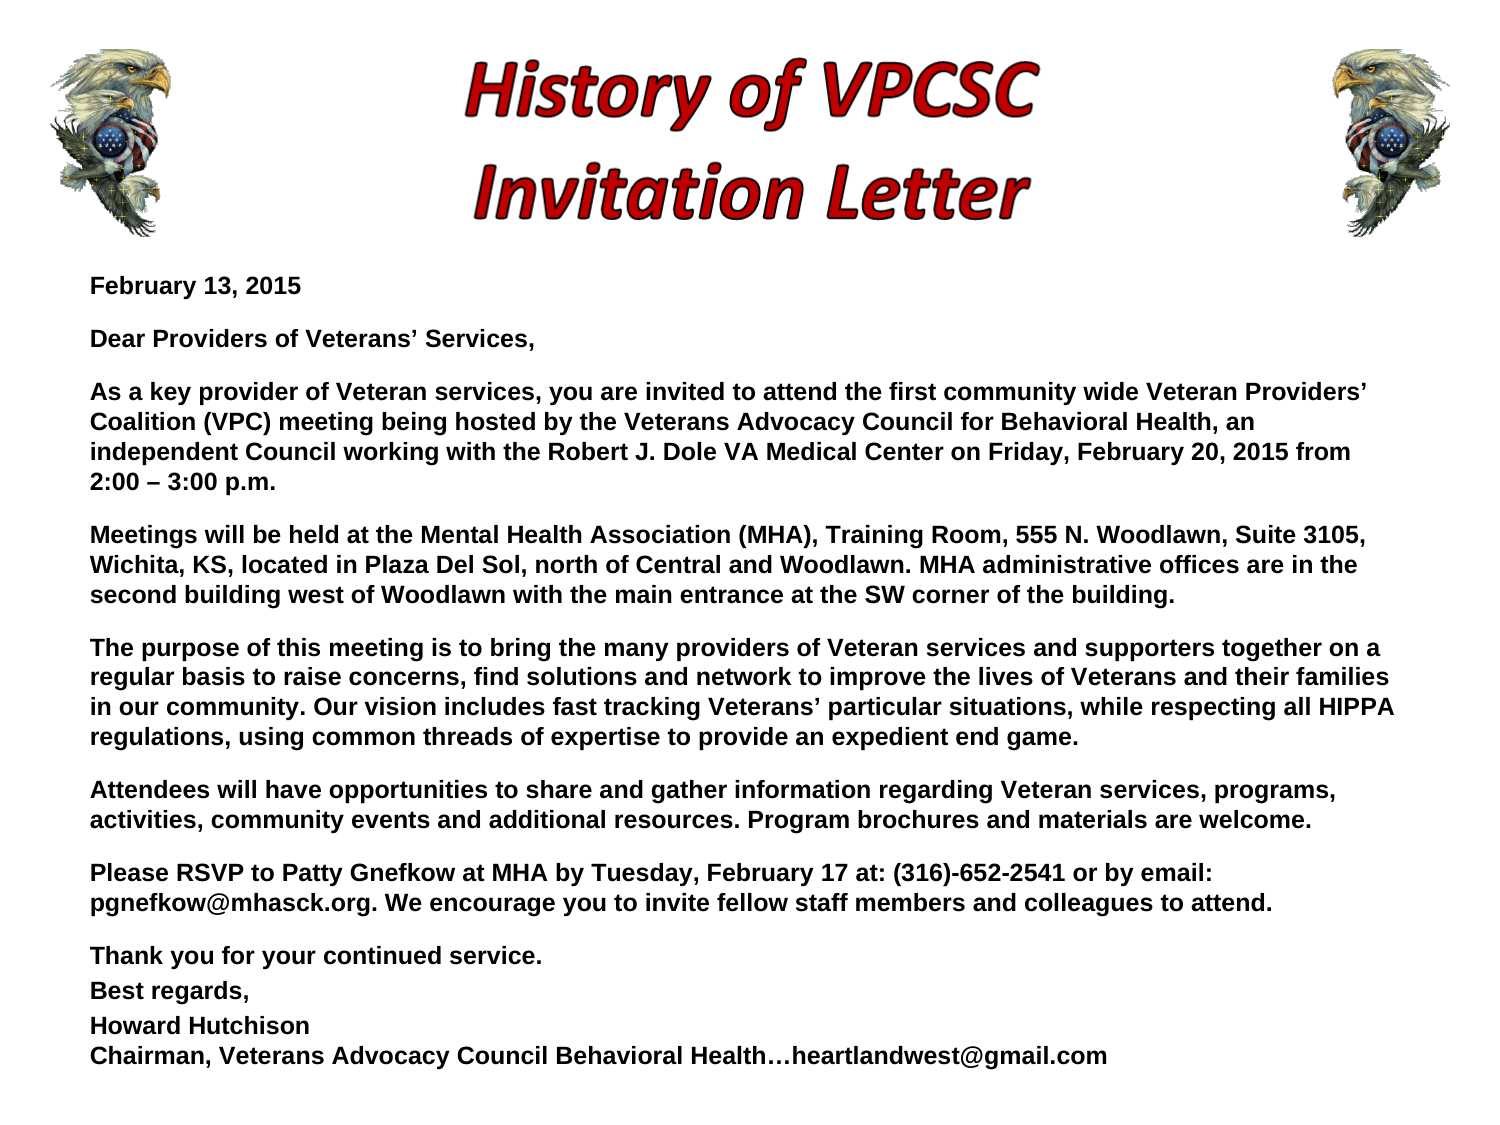

February 13, 2015
Dear Providers of Veterans’ Services,
As a key provider of Veteran services, you are invited to attend the first community wide Veteran Providers’ Coalition (VPC) meeting being hosted by the Veterans Advocacy Council for Behavioral Health, an independent Council working with the Robert J. Dole VA Medical Center on Friday, February 20, 2015 from 2:00 – 3:00 p.m.
Meetings will be held at the Mental Health Association (MHA), Training Room, 555 N. Woodlawn, Suite 3105, Wichita, KS, located in Plaza Del Sol, north of Central and Woodlawn. MHA administrative offices are in the second building west of Woodlawn with the main entrance at the SW corner of the building.
The purpose of this meeting is to bring the many providers of Veteran services and supporters together on a regular basis to raise concerns, find solutions and network to improve the lives of Veterans and their families in our community. Our vision includes fast tracking Veterans’ particular situations, while respecting all HIPPA regulations, using common threads of expertise to provide an expedient end game.
Attendees will have opportunities to share and gather information regarding Veteran services, programs, activities, community events and additional resources. Program brochures and materials are welcome.
Please RSVP to Patty Gnefkow at MHA by Tuesday, February 17 at: (316)-652-2541 or by email: pgnefkow@mhasck.org. We encourage you to invite fellow staff members and colleagues to attend.
Thank you for your continued service.
Best regards,
Howard Hutchison
Chairman, Veterans Advocacy Council Behavioral Health…heartlandwest@gmail.com